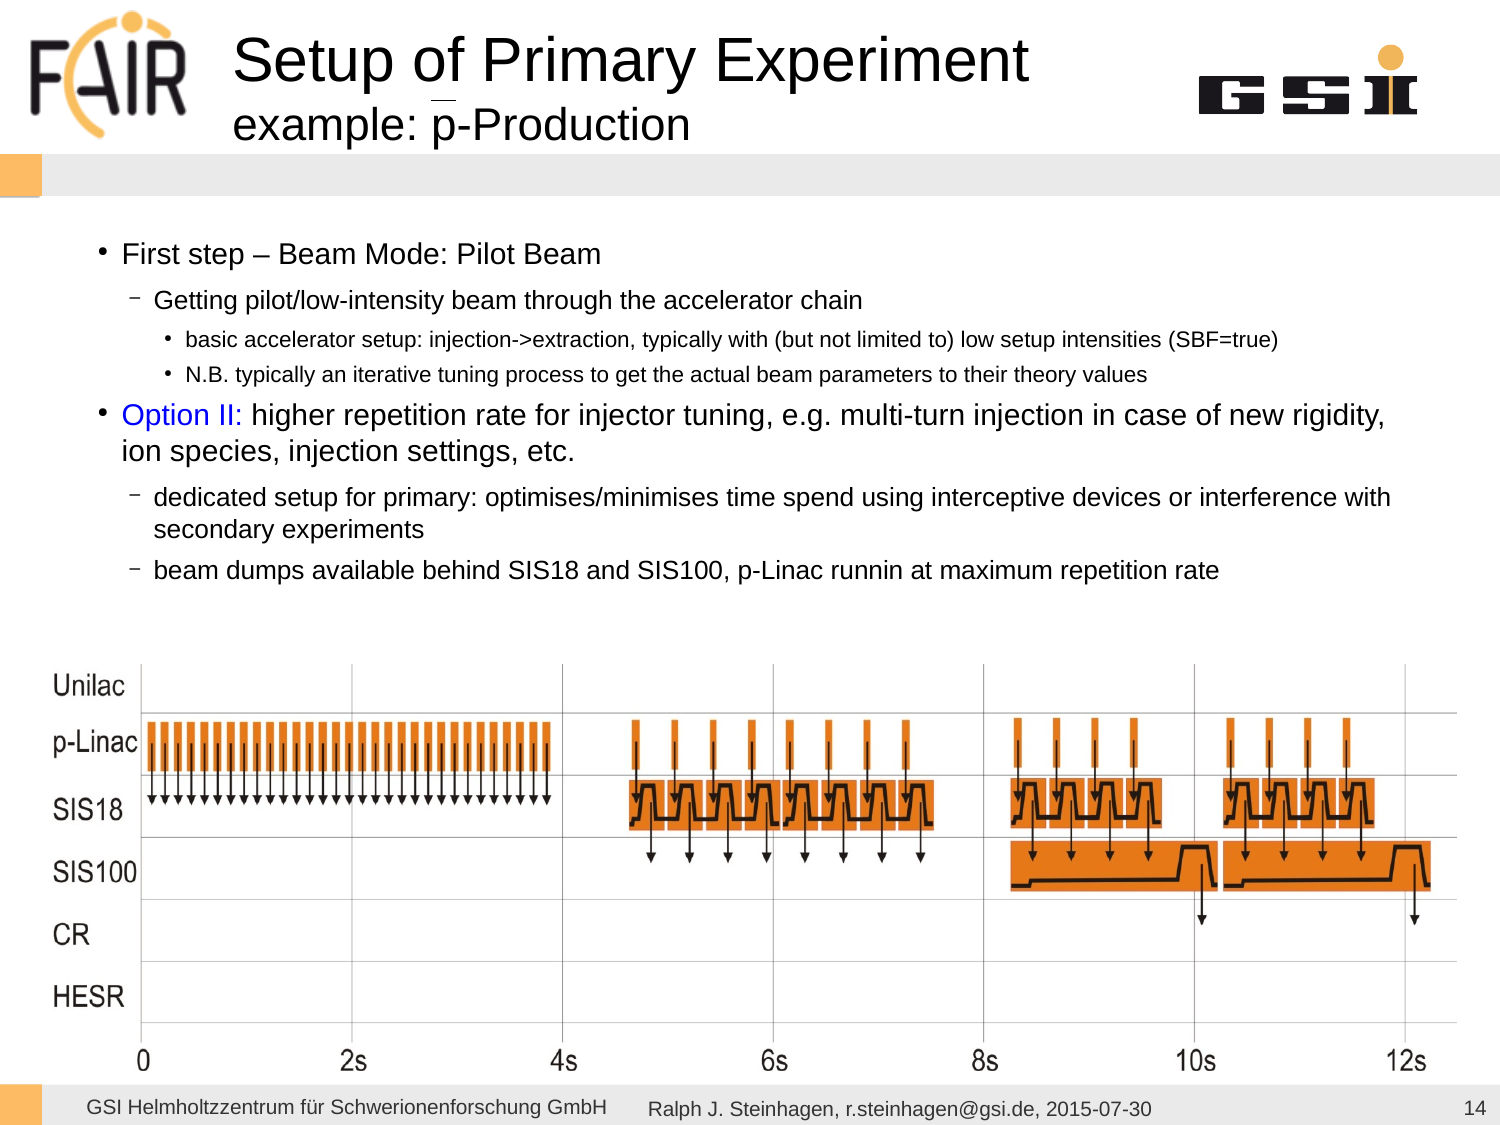

Setup of Primary Experiment
example: p-Production
# First step – Beam Mode: Pilot Beam
Getting pilot/low-intensity beam through the accelerator chain
basic accelerator setup: injection->extraction, typically with (but not limited to) low setup intensities (SBF=true)
N.B. typically an iterative tuning process to get the actual beam parameters to their theory values
Option II: higher repetition rate for injector tuning, e.g. multi-turn injection in case of new rigidity, ion species, injection settings, etc.
dedicated setup for primary: optimises/minimises time spend using interceptive devices or interference with secondary experiments
beam dumps available behind SIS18 and SIS100, p-Linac runnin at maximum repetition rate